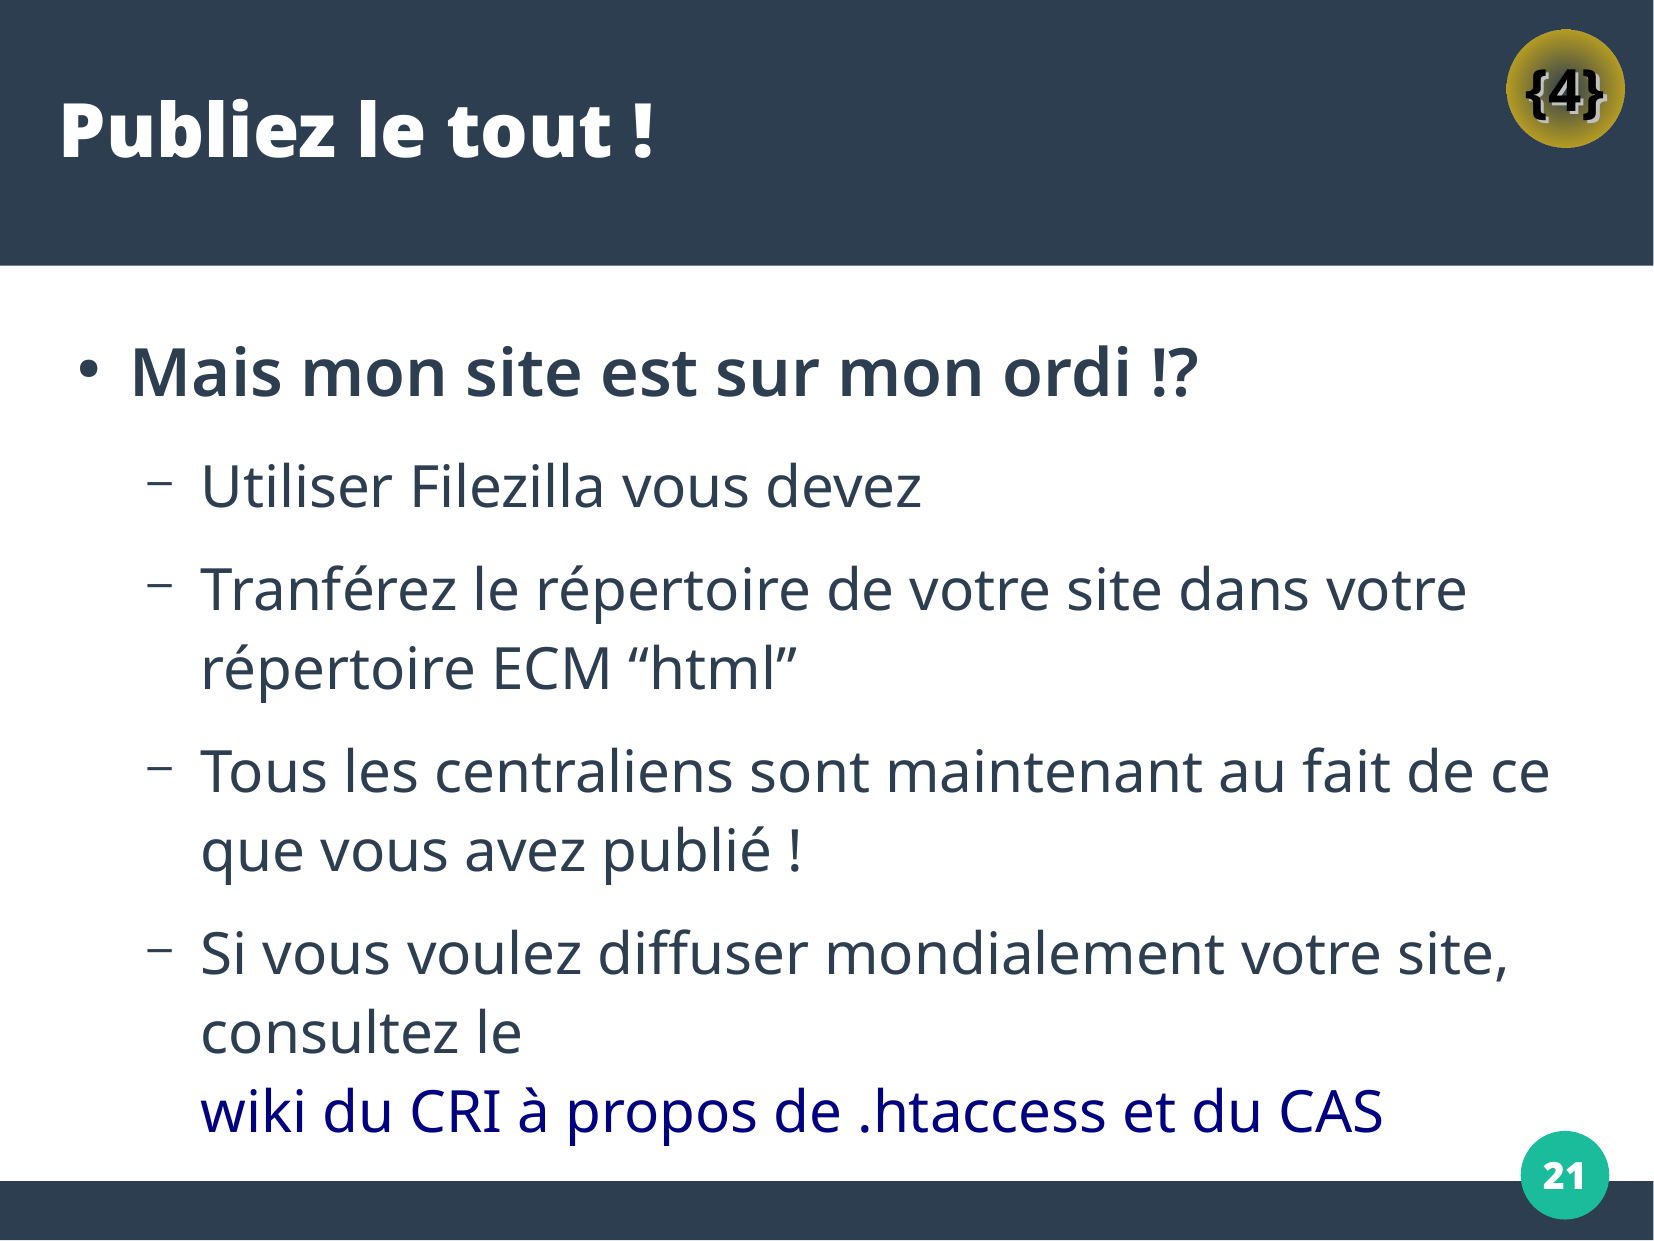

{4}
# Publiez le tout !
Mais mon site est sur mon ordi !?
Utiliser Filezilla vous devez
Tranférez le répertoire de votre site dans votre répertoire ECM “html”
Tous les centraliens sont maintenant au fait de ce que vous avez publié !
Si vous voulez diffuser mondialement votre site, consultez le wiki du CRI à propos de .htaccess et du CAS
21